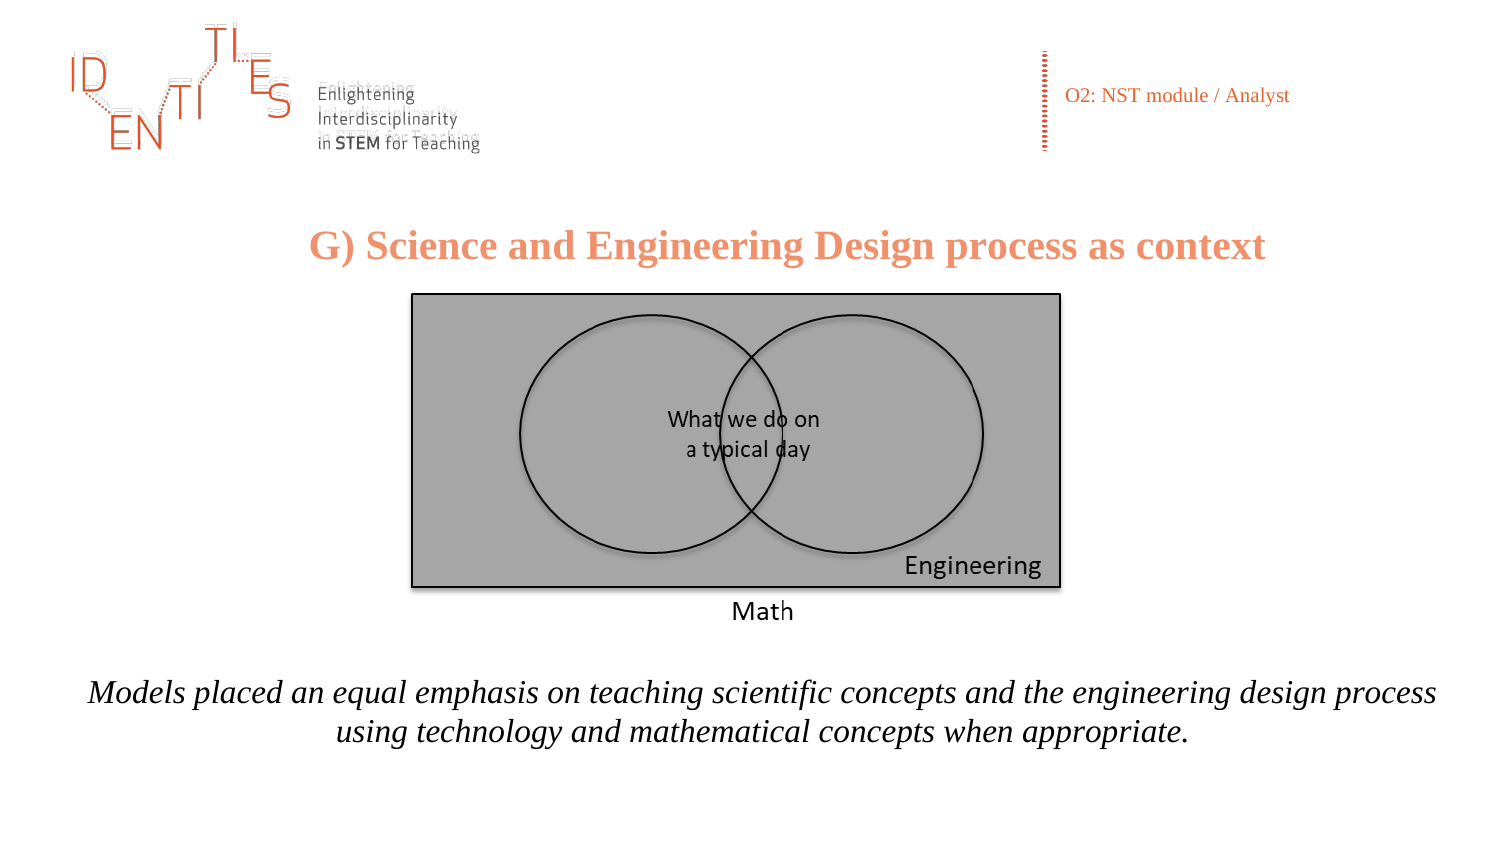

O2: NST module / Analyst
G) Science and Engineering Design process as context
Models placed an equal emphasis on teaching scientific concepts and the engineering design process using technology and mathematical concepts when appropriate.